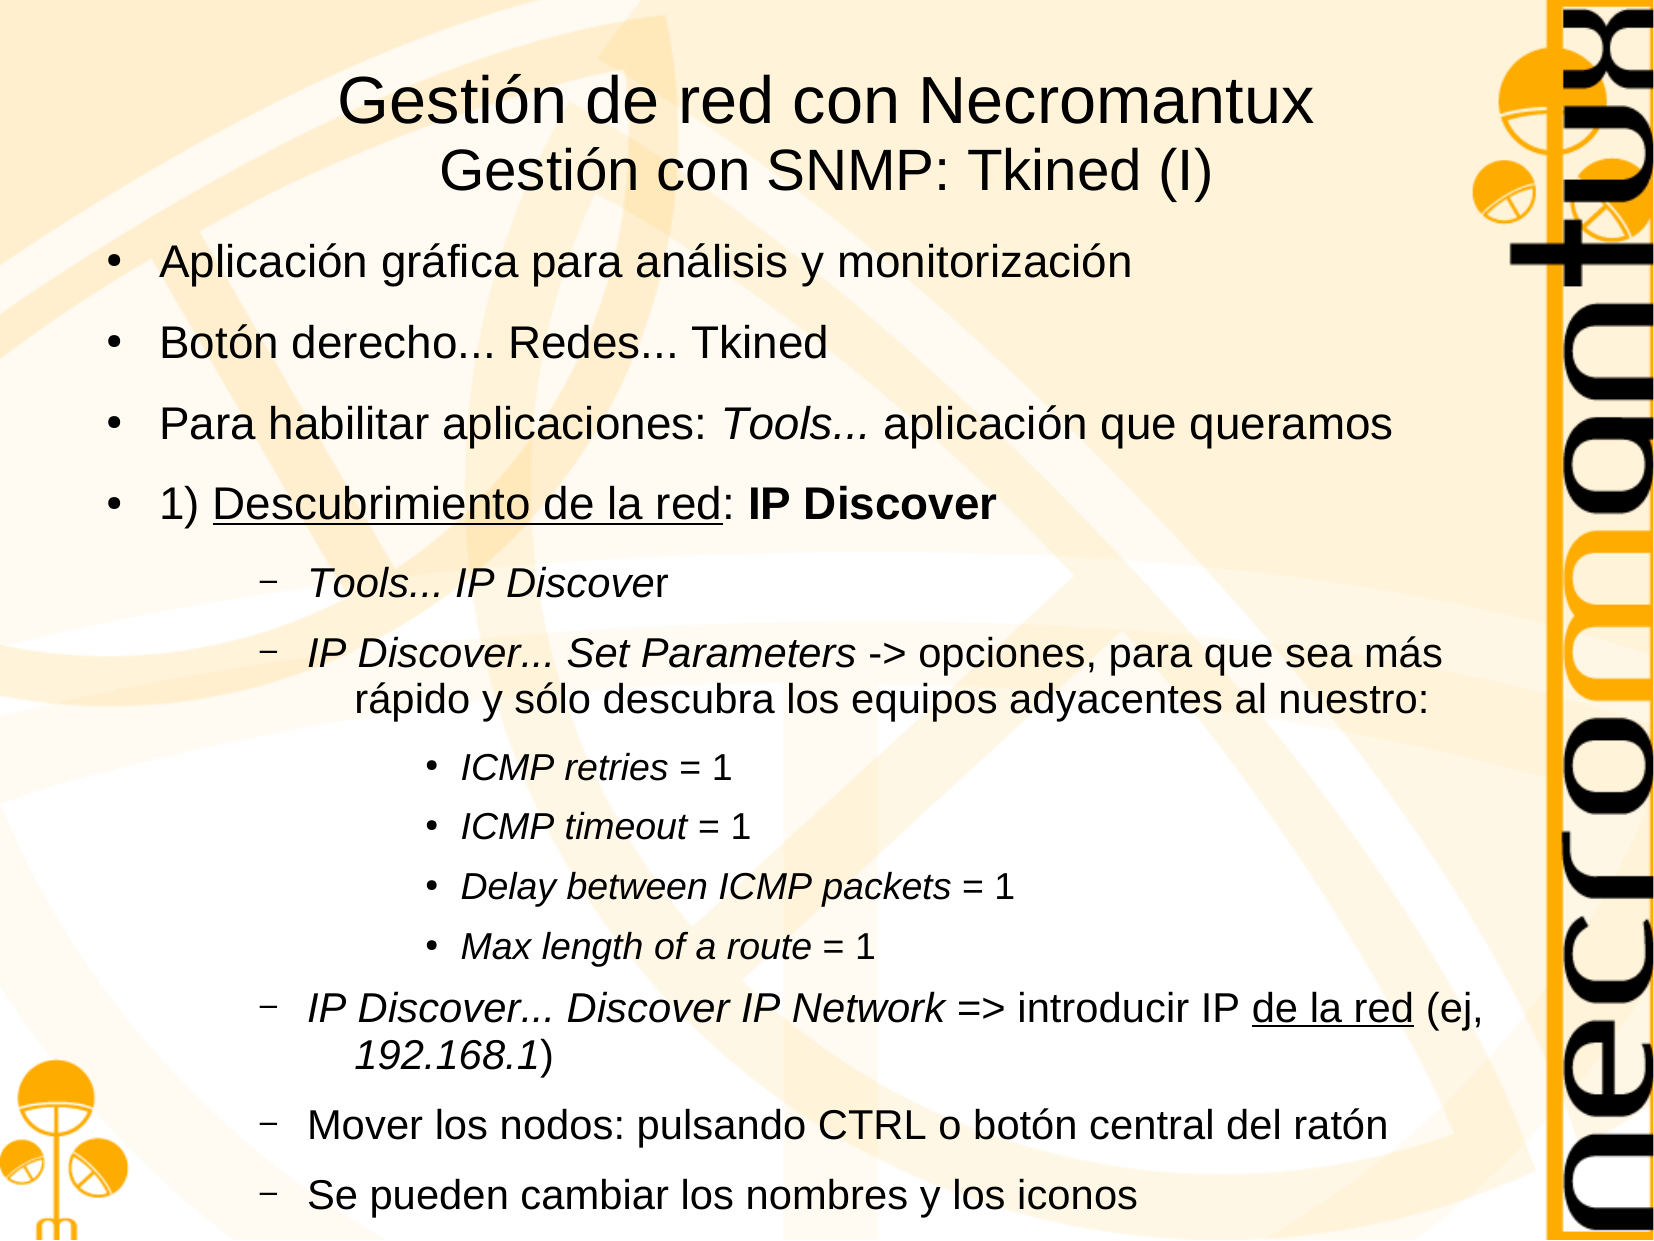

# Gestión de red con Necromantux Gestión con SNMP: Tkined (I)
Aplicación gráfica para análisis y monitorización
Botón derecho... Redes... Tkined
Para habilitar aplicaciones: Tools... aplicación que queramos
1) Descubrimiento de la red: IP Discover
Tools... IP Discover
IP Discover... Set Parameters -> opciones, para que sea más rápido y sólo descubra los equipos adyacentes al nuestro:
ICMP retries = 1
ICMP timeout = 1
Delay between ICMP packets = 1
Max length of a route = 1
IP Discover... Discover IP Network => introducir IP de la red (ej, 192.168.1)
Mover los nodos: pulsando CTRL o botón central del ratón
Se pueden cambiar los nombres y los iconos